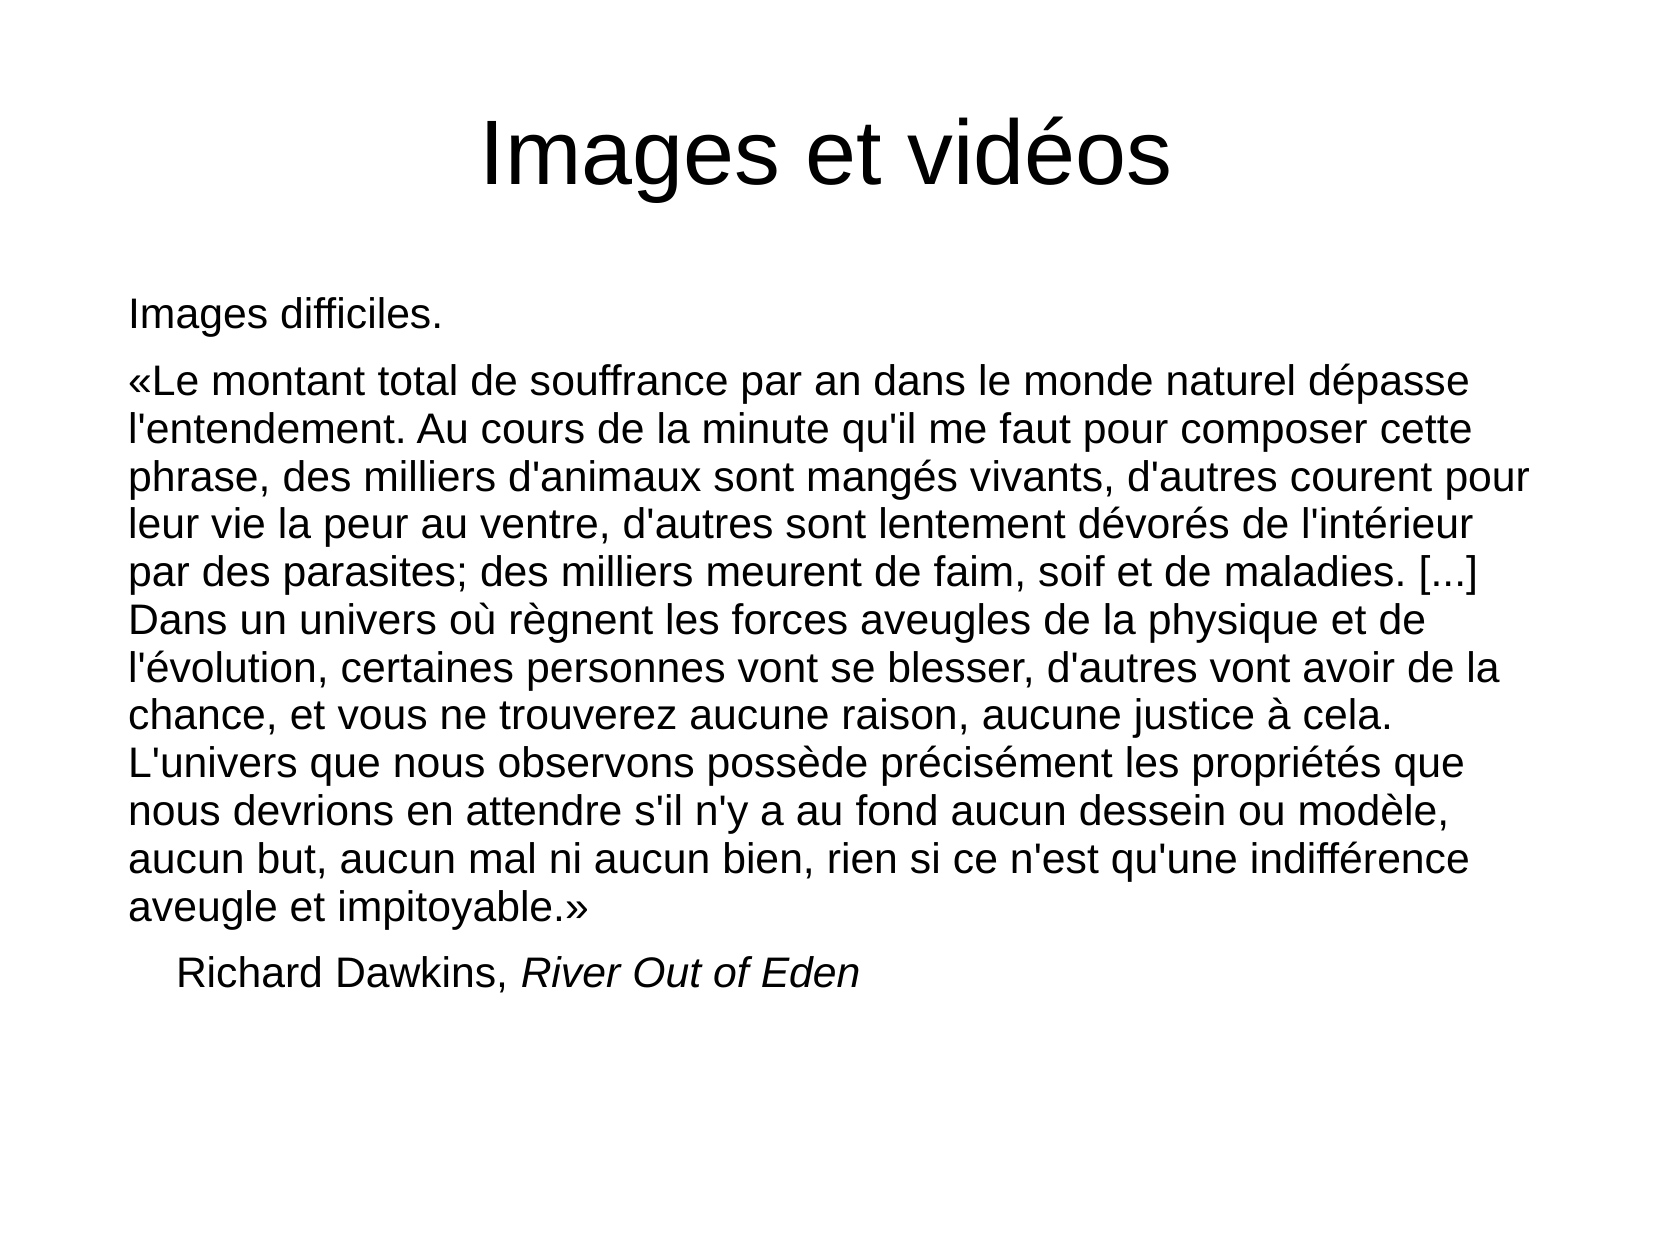

# Images et vidéos
Images difficiles.
«Le montant total de souffrance par an dans le monde naturel dépasse l'entendement. Au cours de la minute qu'il me faut pour composer cette phrase, des milliers d'animaux sont mangés vivants, d'autres courent pour leur vie la peur au ventre, d'autres sont lentement dévorés de l'intérieur par des parasites; des milliers meurent de faim, soif et de maladies. [...] Dans un univers où règnent les forces aveugles de la physique et de l'évolution, certaines personnes vont se blesser, d'autres vont avoir de la chance, et vous ne trouverez aucune raison, aucune justice à cela. L'univers que nous observons possède précisément les propriétés que nous devrions en attendre s'il n'y a au fond aucun dessein ou modèle, aucun but, aucun mal ni aucun bien, rien si ce n'est qu'une indifférence aveugle et impitoyable.»
 Richard Dawkins, River Out of Eden